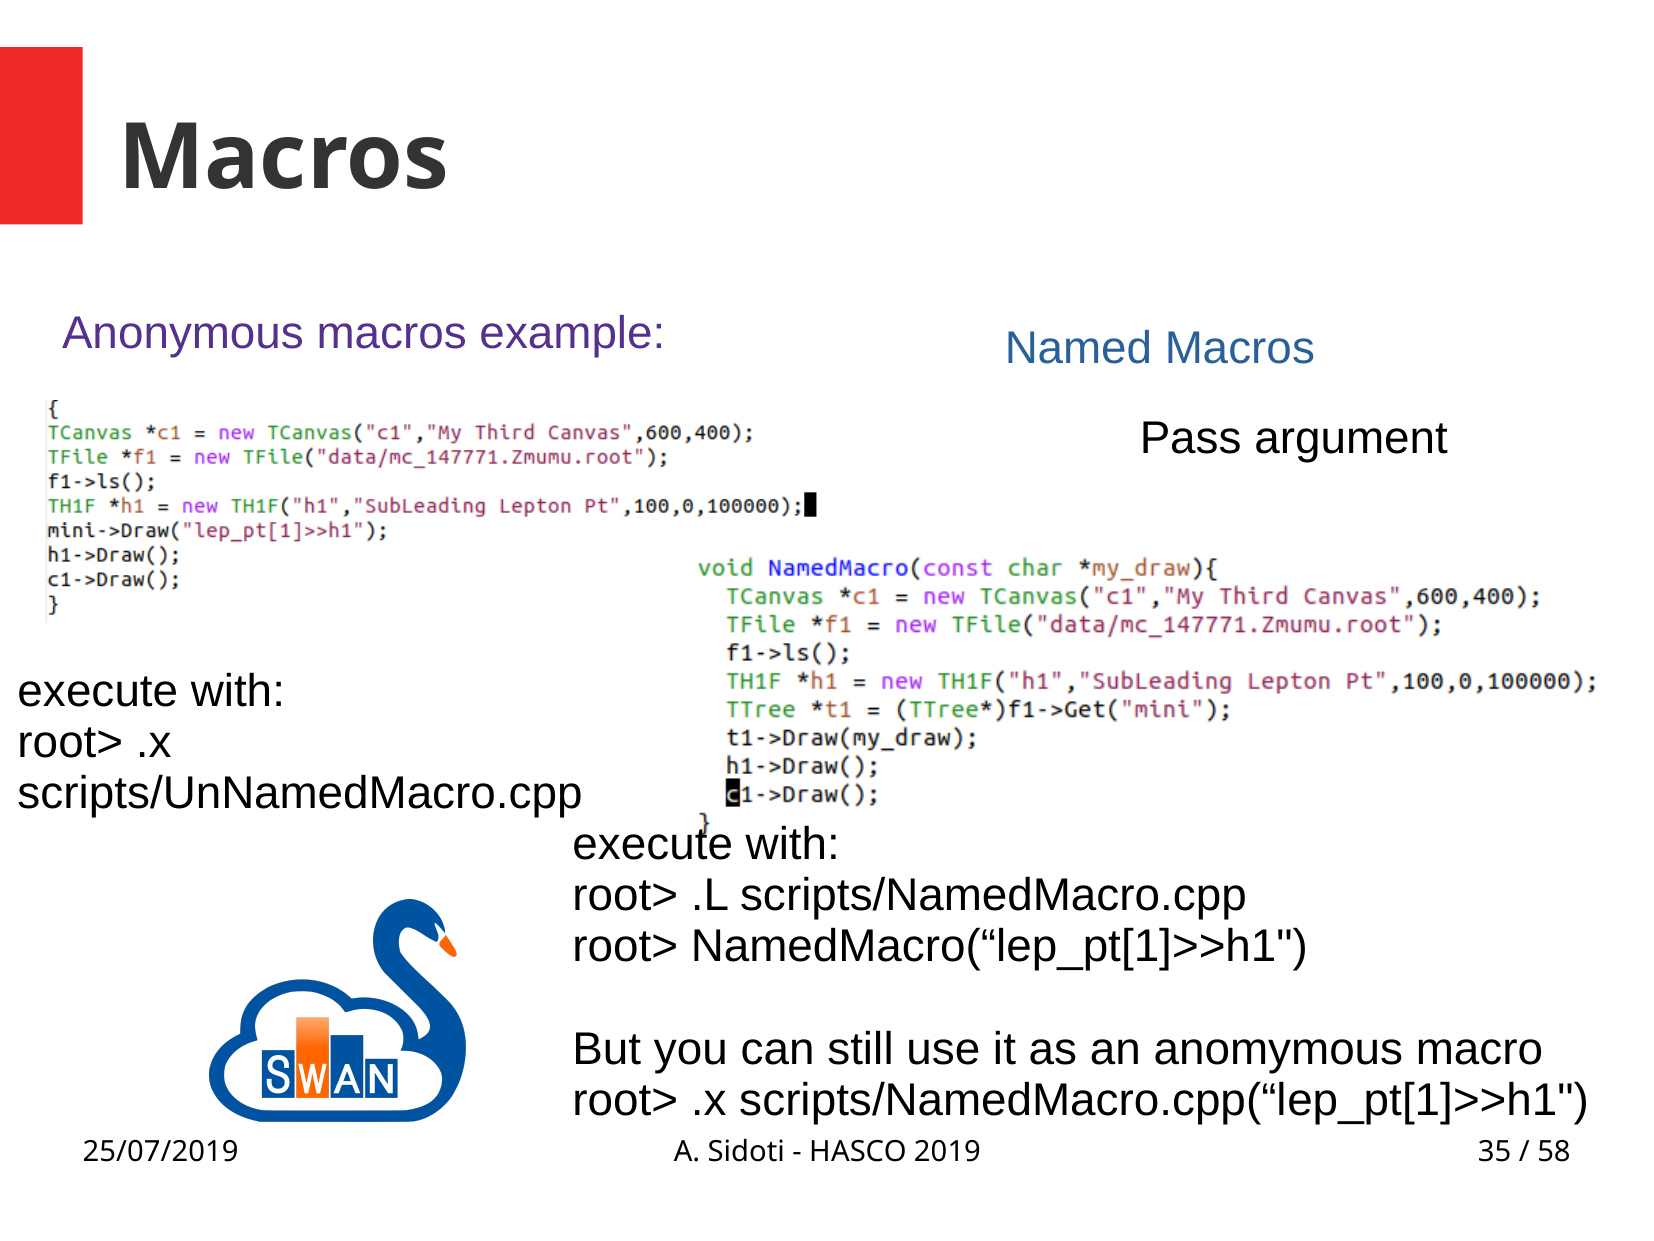

# Macros
Anonymous macros example:
Named Macros
Pass argument
execute with:
root> .x scripts/UnNamedMacro.cpp
execute with:
root> .L scripts/NamedMacro.cpp
root> NamedMacro(“lep_pt[1]>>h1")
But you can still use it as an anomymous macro
root> .x scripts/NamedMacro.cpp(“lep_pt[1]>>h1")
25/07/2019
A. Sidoti - HASCO 2019
35